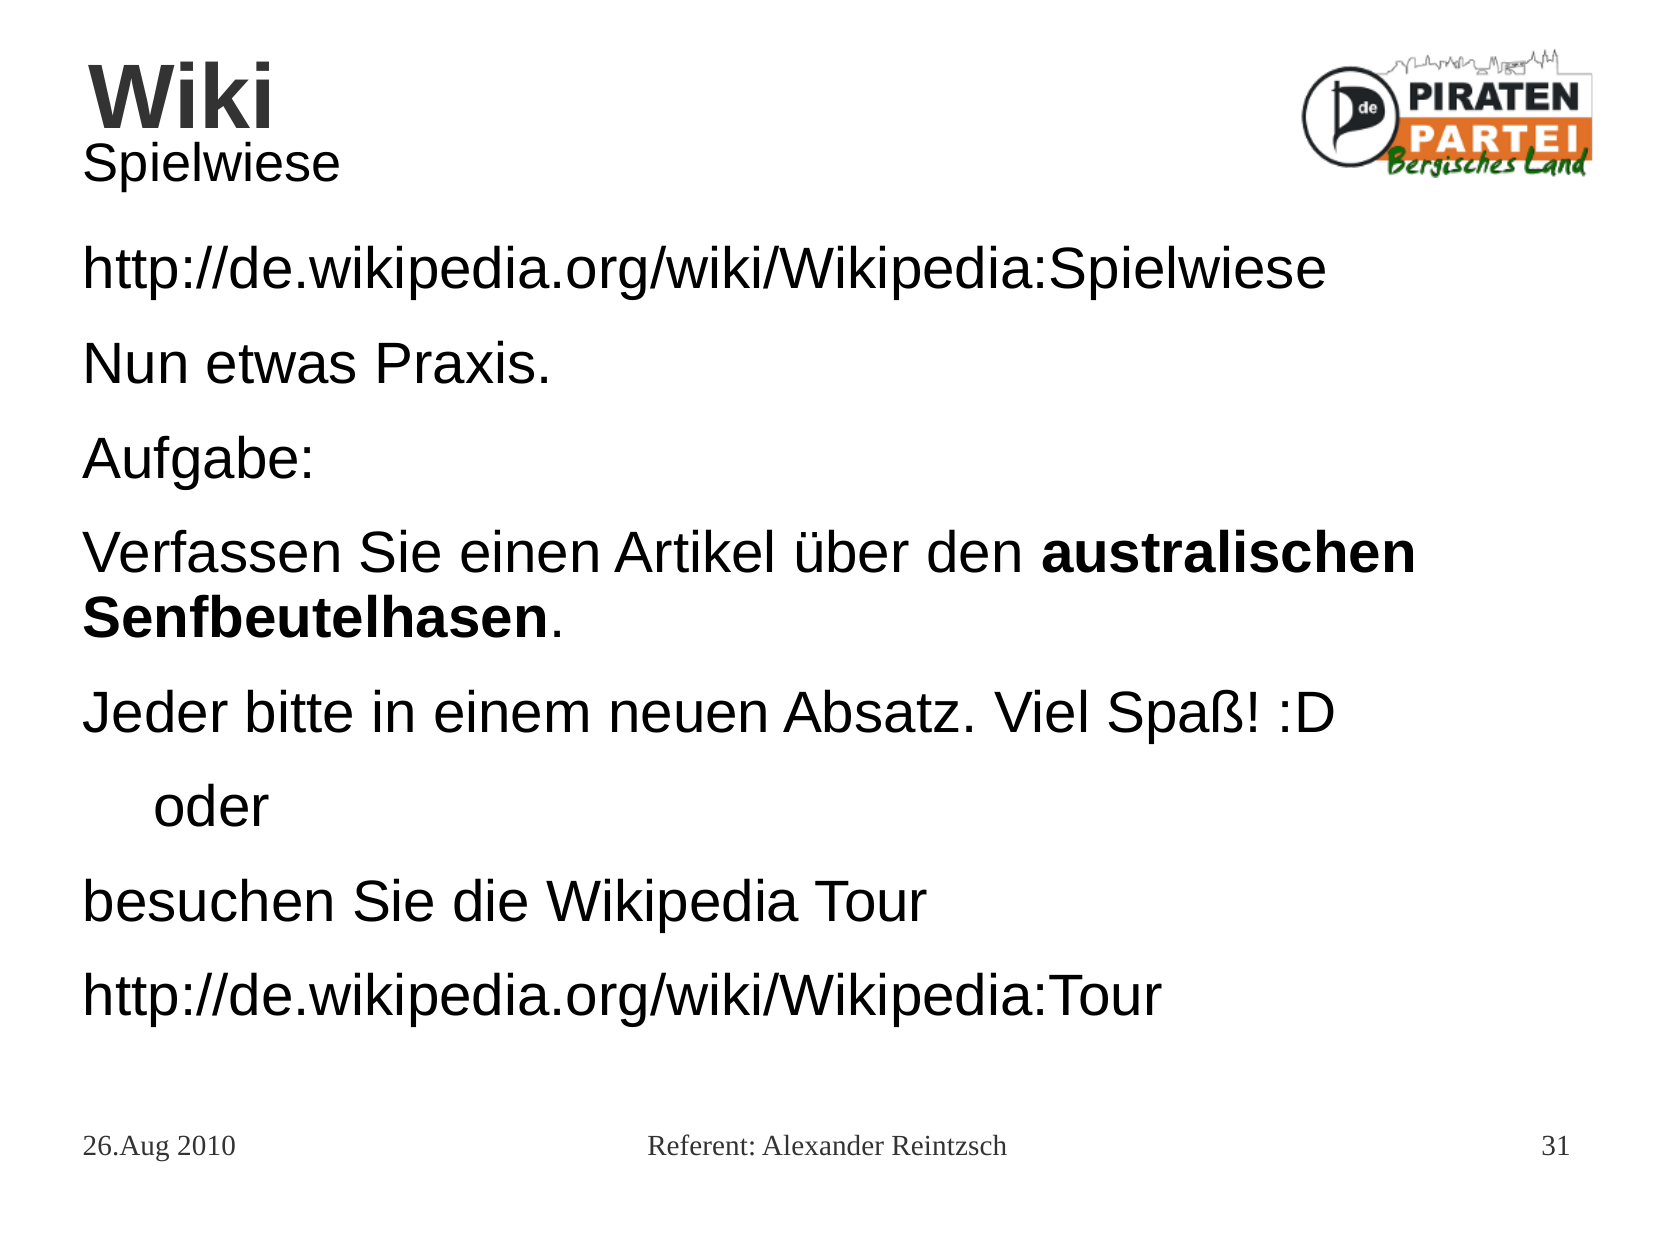

# Spielwiese
http://de.wikipedia.org/wiki/Wikipedia:Spielwiese
Nun etwas Praxis.
Aufgabe:
Verfassen Sie einen Artikel über den australischen Senfbeutelhasen.
Jeder bitte in einem neuen Absatz. Viel Spaß! :D
oder
besuchen Sie die Wikipedia Tour
http://de.wikipedia.org/wiki/Wikipedia:Tour
31